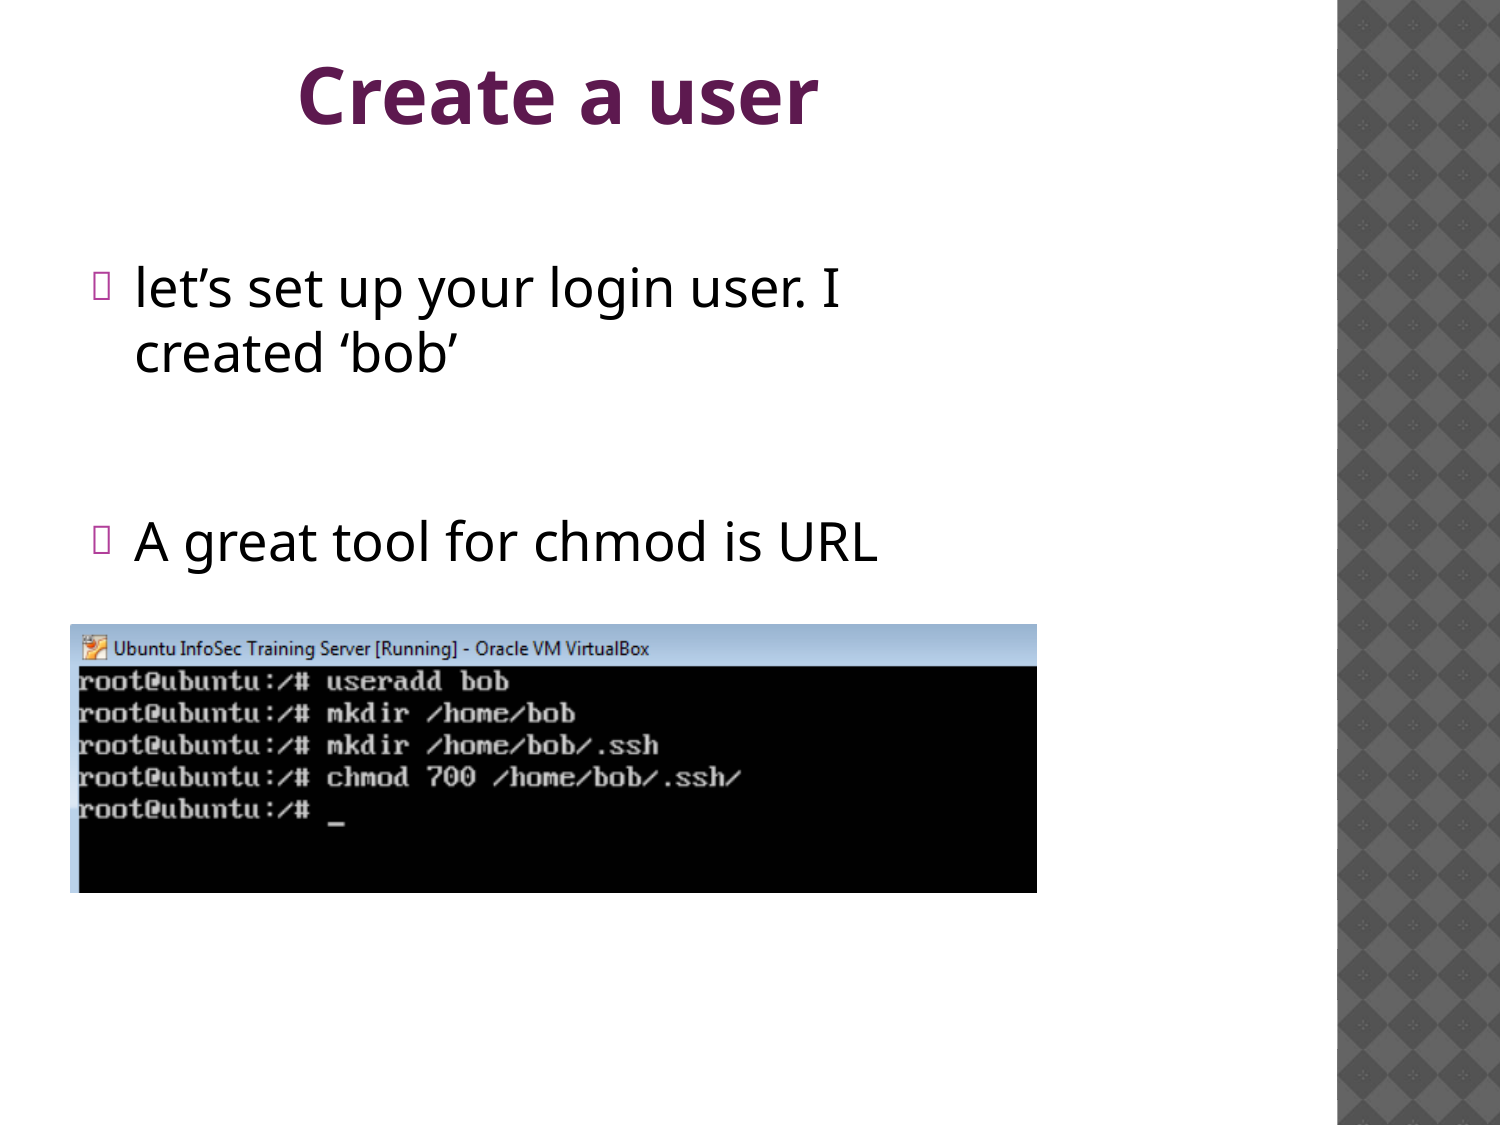

# Create a user
let’s set up your login user. I created ‘bob’
A great tool for chmod is URL
http://www.onlineconversion.com/html_chmod_calculator.htm